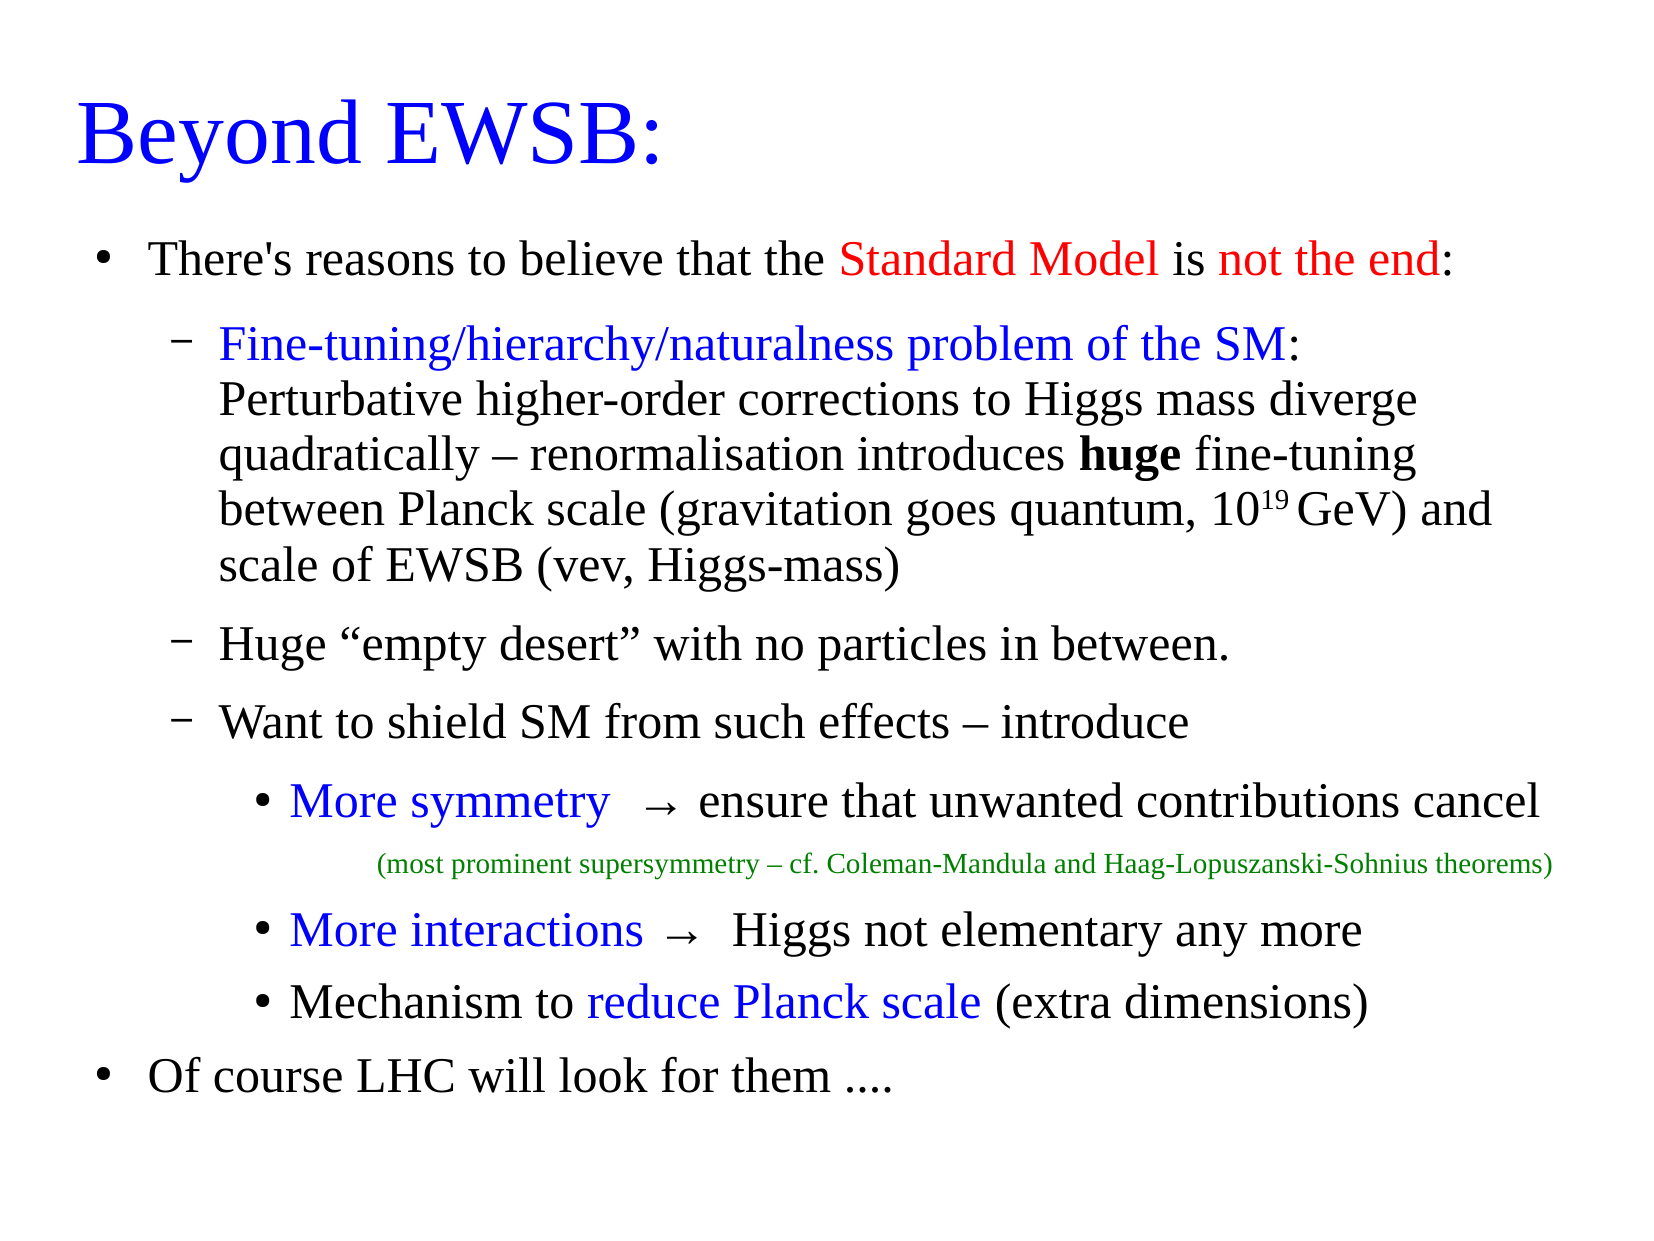

# Beyond EWSB:
There's reasons to believe that the Standard Model is not the end:
Fine-tuning/hierarchy/naturalness problem of the SM: 		Perturbative higher-order corrections to Higgs mass diverge quadratically – renormalisation introduces huge fine-tuning between Planck scale (gravitation goes quantum, 1019 GeV) and scale of EWSB (vev, Higgs-mass)
Huge “empty desert” with no particles in between.
Want to shield SM from such effects – introduce
More symmetry → ensure that unwanted contributions cancel (most prominent supersymmetry – cf. Coleman-Mandula and Haag-Lopuszanski-Sohnius theorems)
More interactions → Higgs not elementary any more
Mechanism to reduce Planck scale (extra dimensions)
Of course LHC will look for them ....